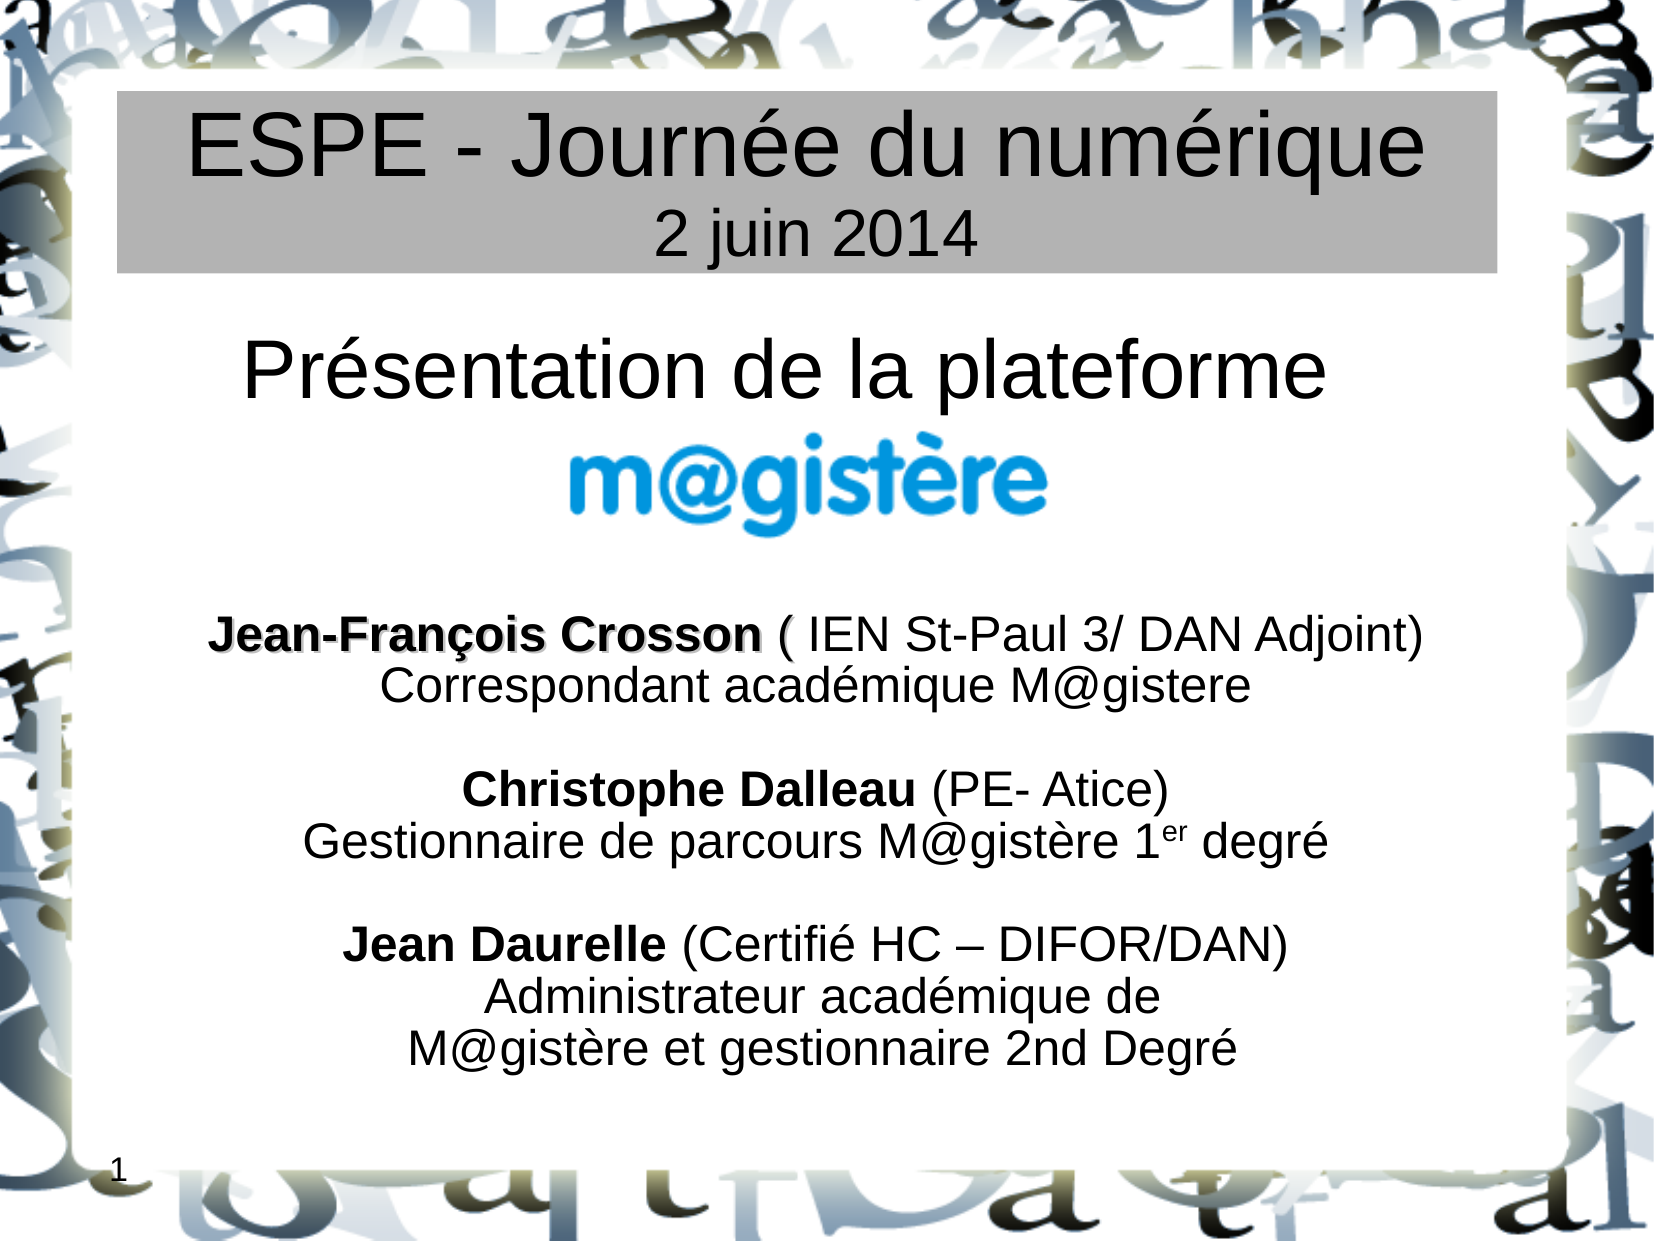

# ESPE - Journée du numérique 2 juin 2014
 Présentation de la plateforme
Jean-François Crosson ( IEN St-Paul 3/ DAN Adjoint)
Correspondant académique M@gistere
Christophe Dalleau (PE- Atice)
Gestionnaire de parcours M@gistère 1er degré
Jean Daurelle (Certifié HC – DIFOR/DAN)
 Administrateur académique de
 M@gistère et gestionnaire 2nd Degré